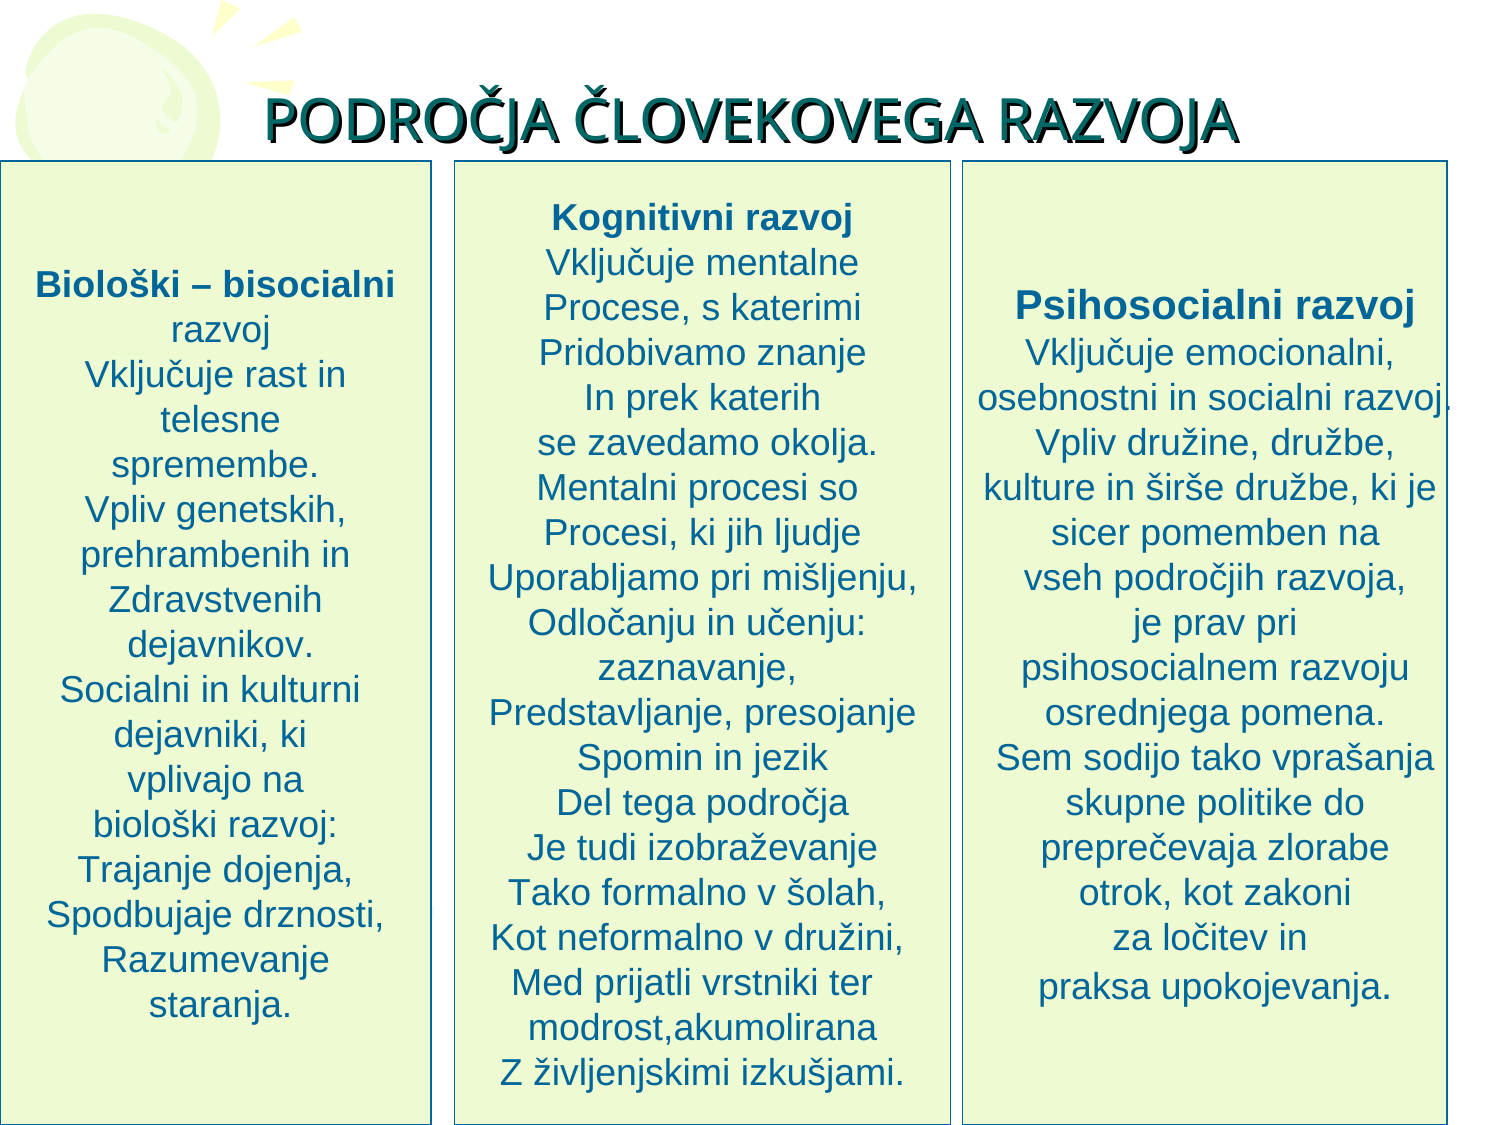

# PODROČJA ČLOVEKOVEGA RAZVOJA
Biološki – bisocialni
 razvoj
Vključuje rast in
 telesne
spremembe.
Vpliv genetskih,
prehrambenih in
Zdravstvenih
 dejavnikov.
Socialni in kulturni
dejavniki, ki
vplivajo na
biološki razvoj:
Trajanje dojenja,
Spodbujaje drznosti,
Razumevanje
 staranja.
Kognitivni razvoj
Vključuje mentalne
Procese, s katerimi
Pridobivamo znanje
In prek katerih
 se zavedamo okolja.
Mentalni procesi so
Procesi, ki jih ljudje
Uporabljamo pri mišljenju,
Odločanju in učenju:
zaznavanje,
Predstavljanje, presojanje
Spomin in jezik
Del tega področja
Je tudi izobraževanje
Tako formalno v šolah,
Kot neformalno v družini,
Med prijatli vrstniki ter
modrost,akumolirana
Z življenjskimi izkušjami.
Psihosocialni razvoj
Vključuje emocionalni,
osebnostni in socialni razvoj.
Vpliv družine, družbe,
kulture in širše družbe, ki je
sicer pomemben na
vseh področjih razvoja,
 je prav pri
psihosocialnem razvoju
osrednjega pomena.
Sem sodijo tako vprašanja
skupne politike do
preprečevaja zlorabe
otrok, kot zakoni
za ločitev in
praksa upokojevanja.